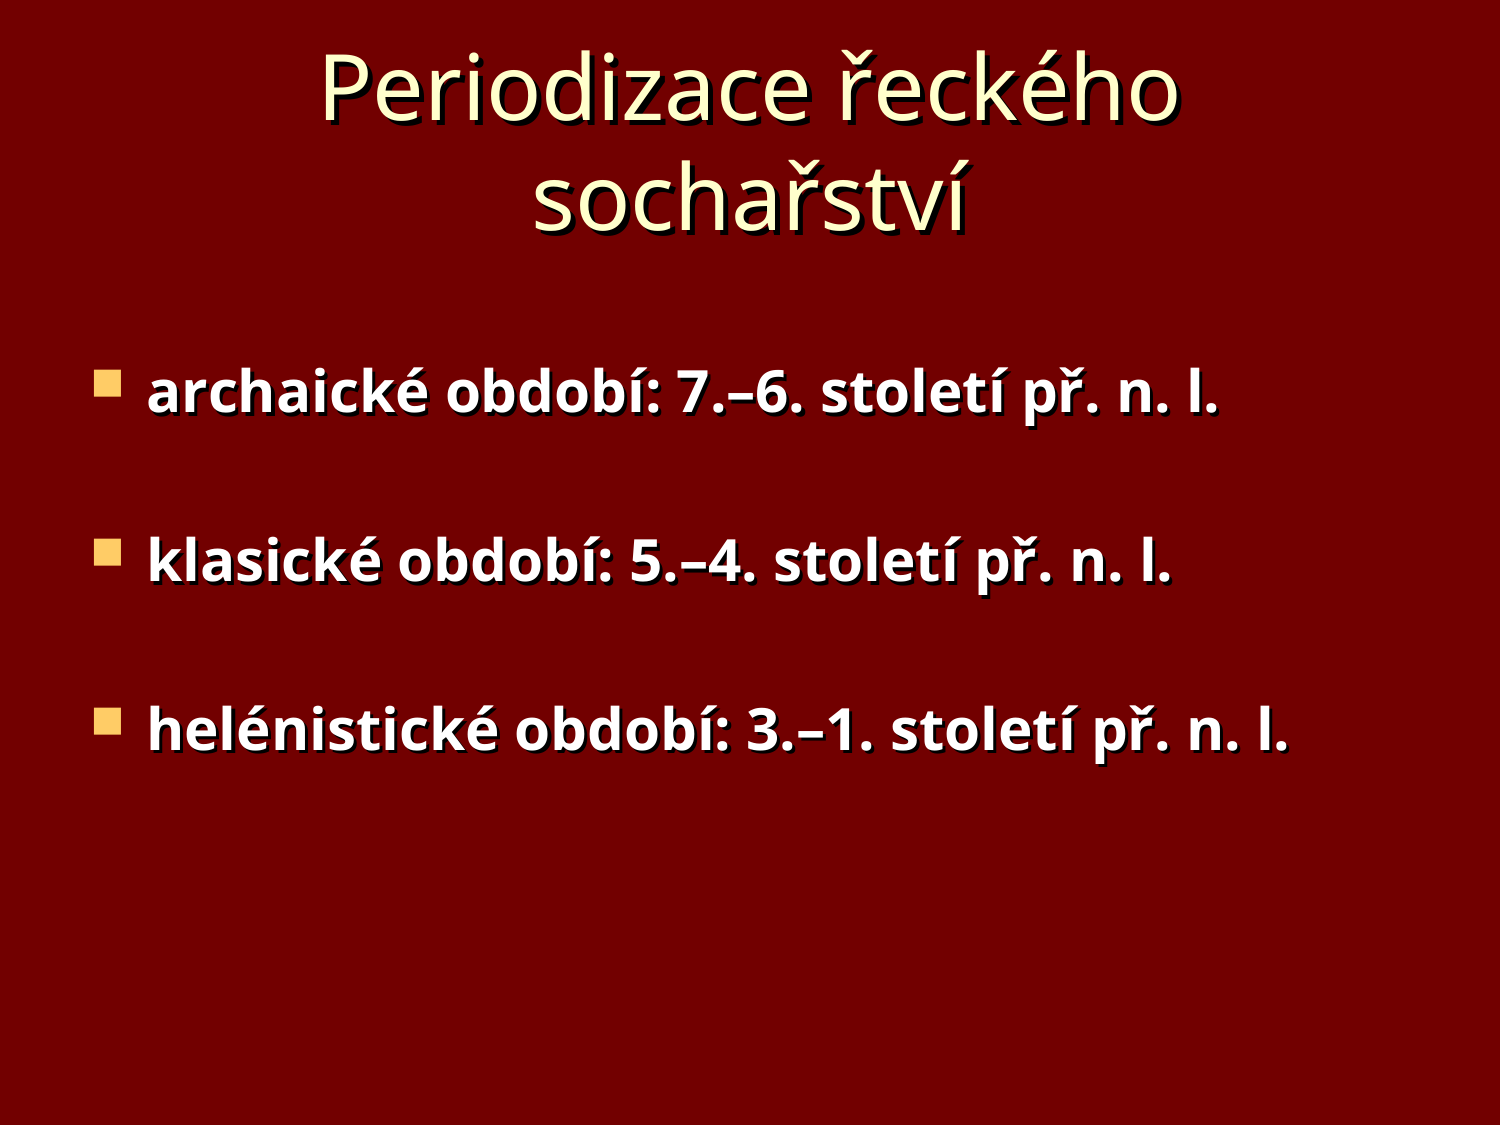

# Periodizace řeckého sochařství
archaické období: 7.–6. století př. n. l.
klasické období: 5.–4. století př. n. l.
helénistické období: 3.–1. století př. n. l.